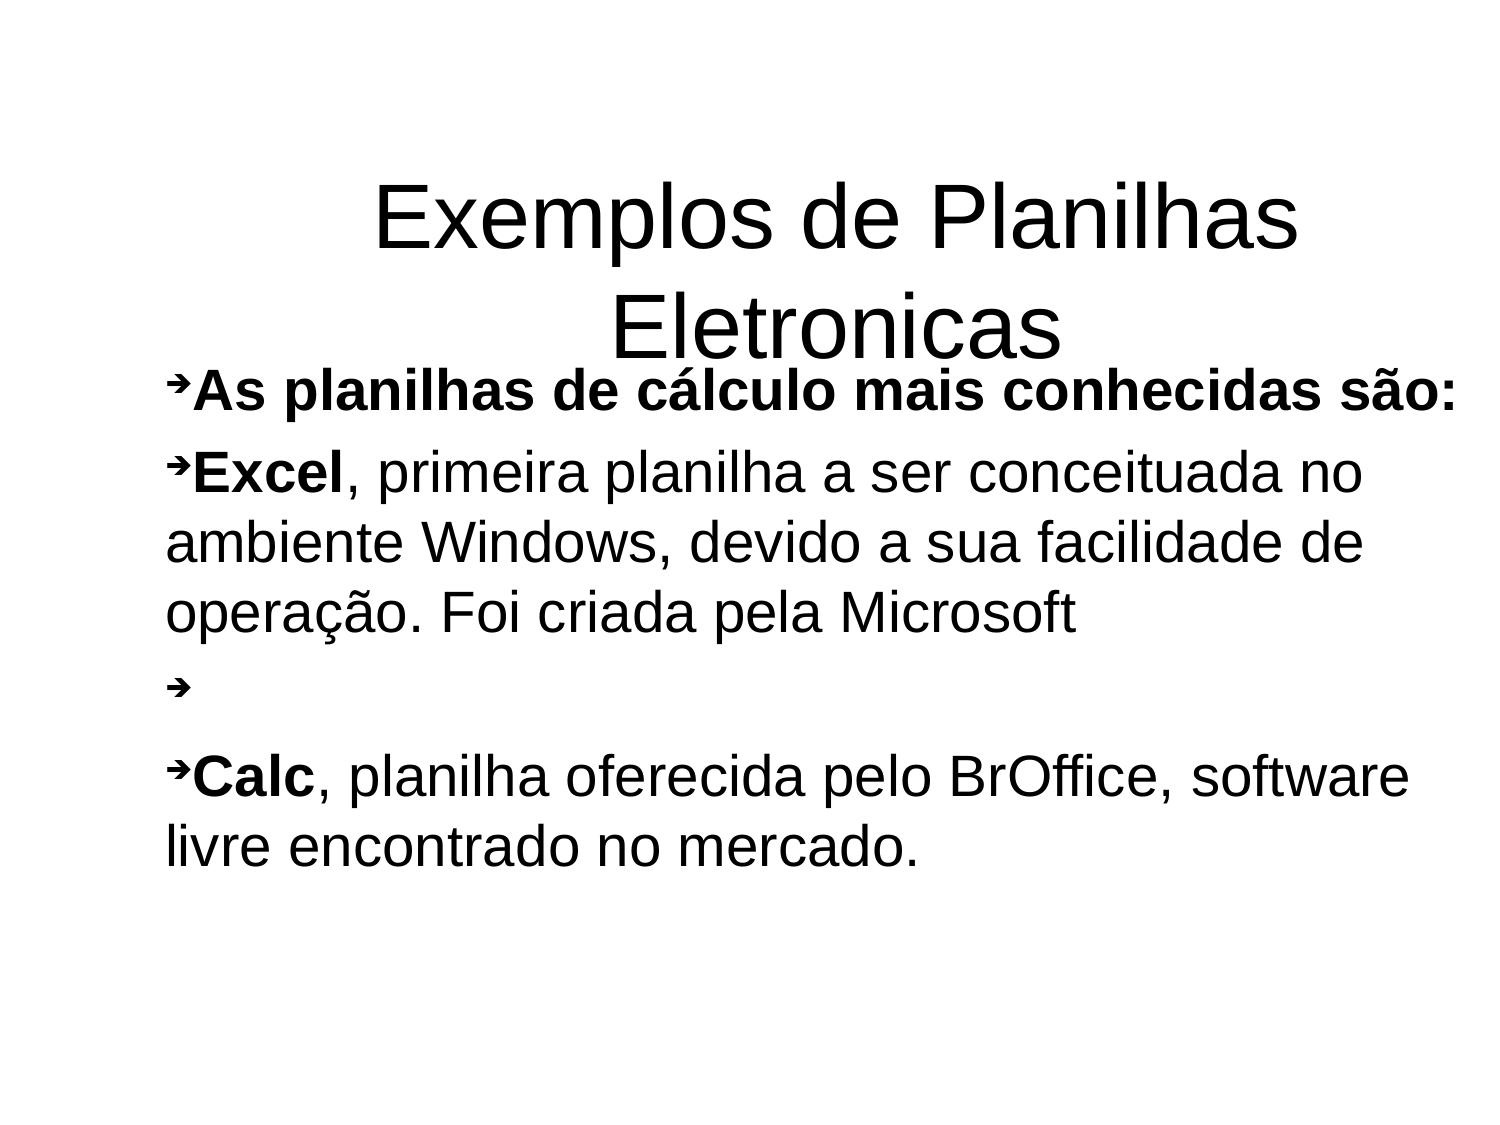

# Exemplos de Planilhas Eletronicas
As planilhas de cálculo mais conhecidas são:
Excel, primeira planilha a ser conceituada no ambiente Windows, devido a sua facilidade de operação. Foi criada pela Microsoft
Calc, planilha oferecida pelo BrOffice, software livre encontrado no mercado.